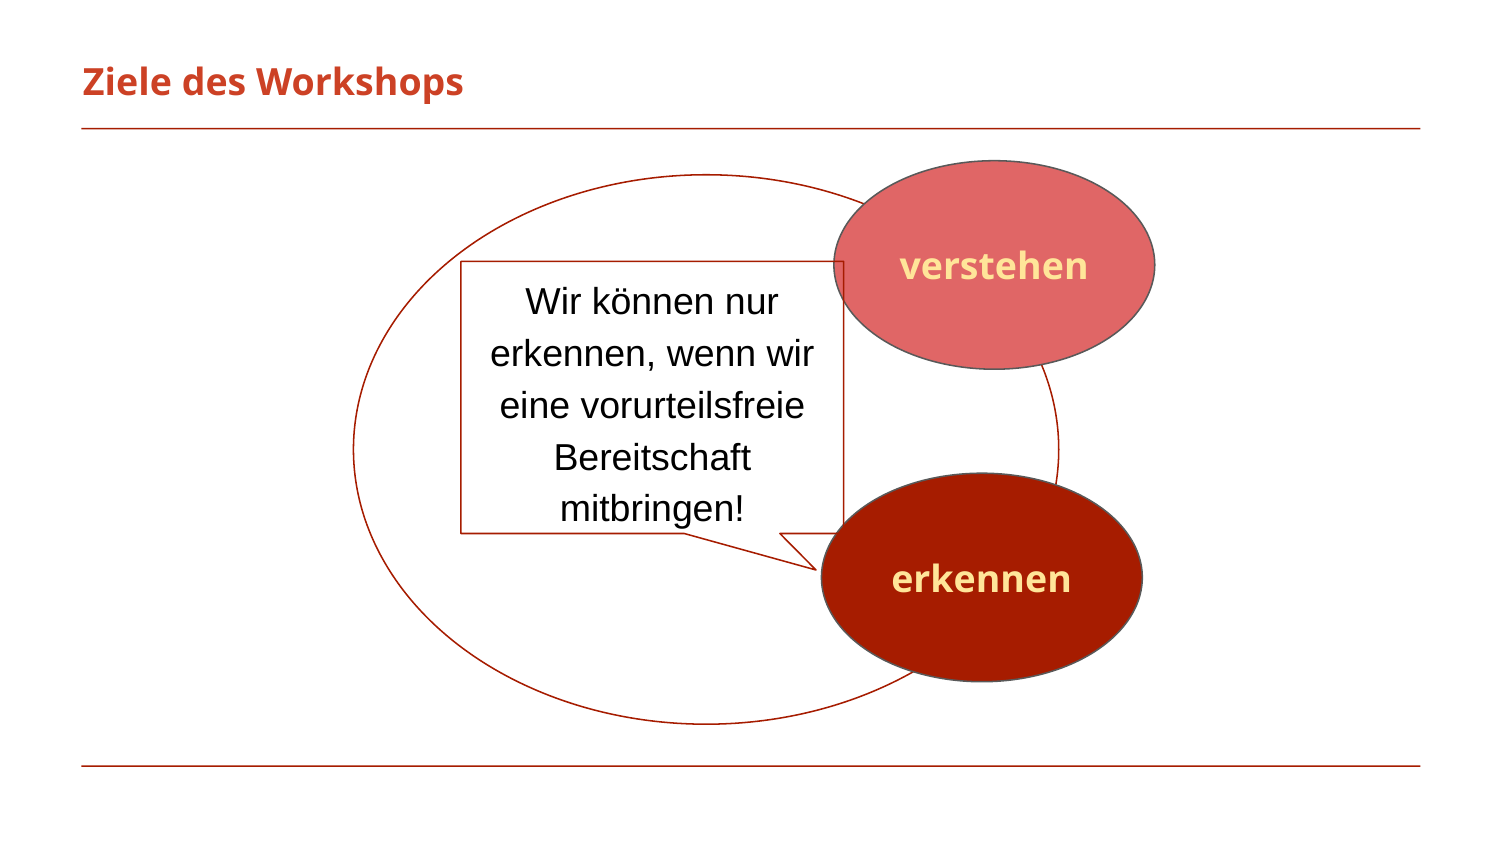

Ziele des Workshops
verstehen
Wir können nur erkennen, wenn wir
eine vorurteilsfreie Bereitschaft
mitbringen!
erkennen